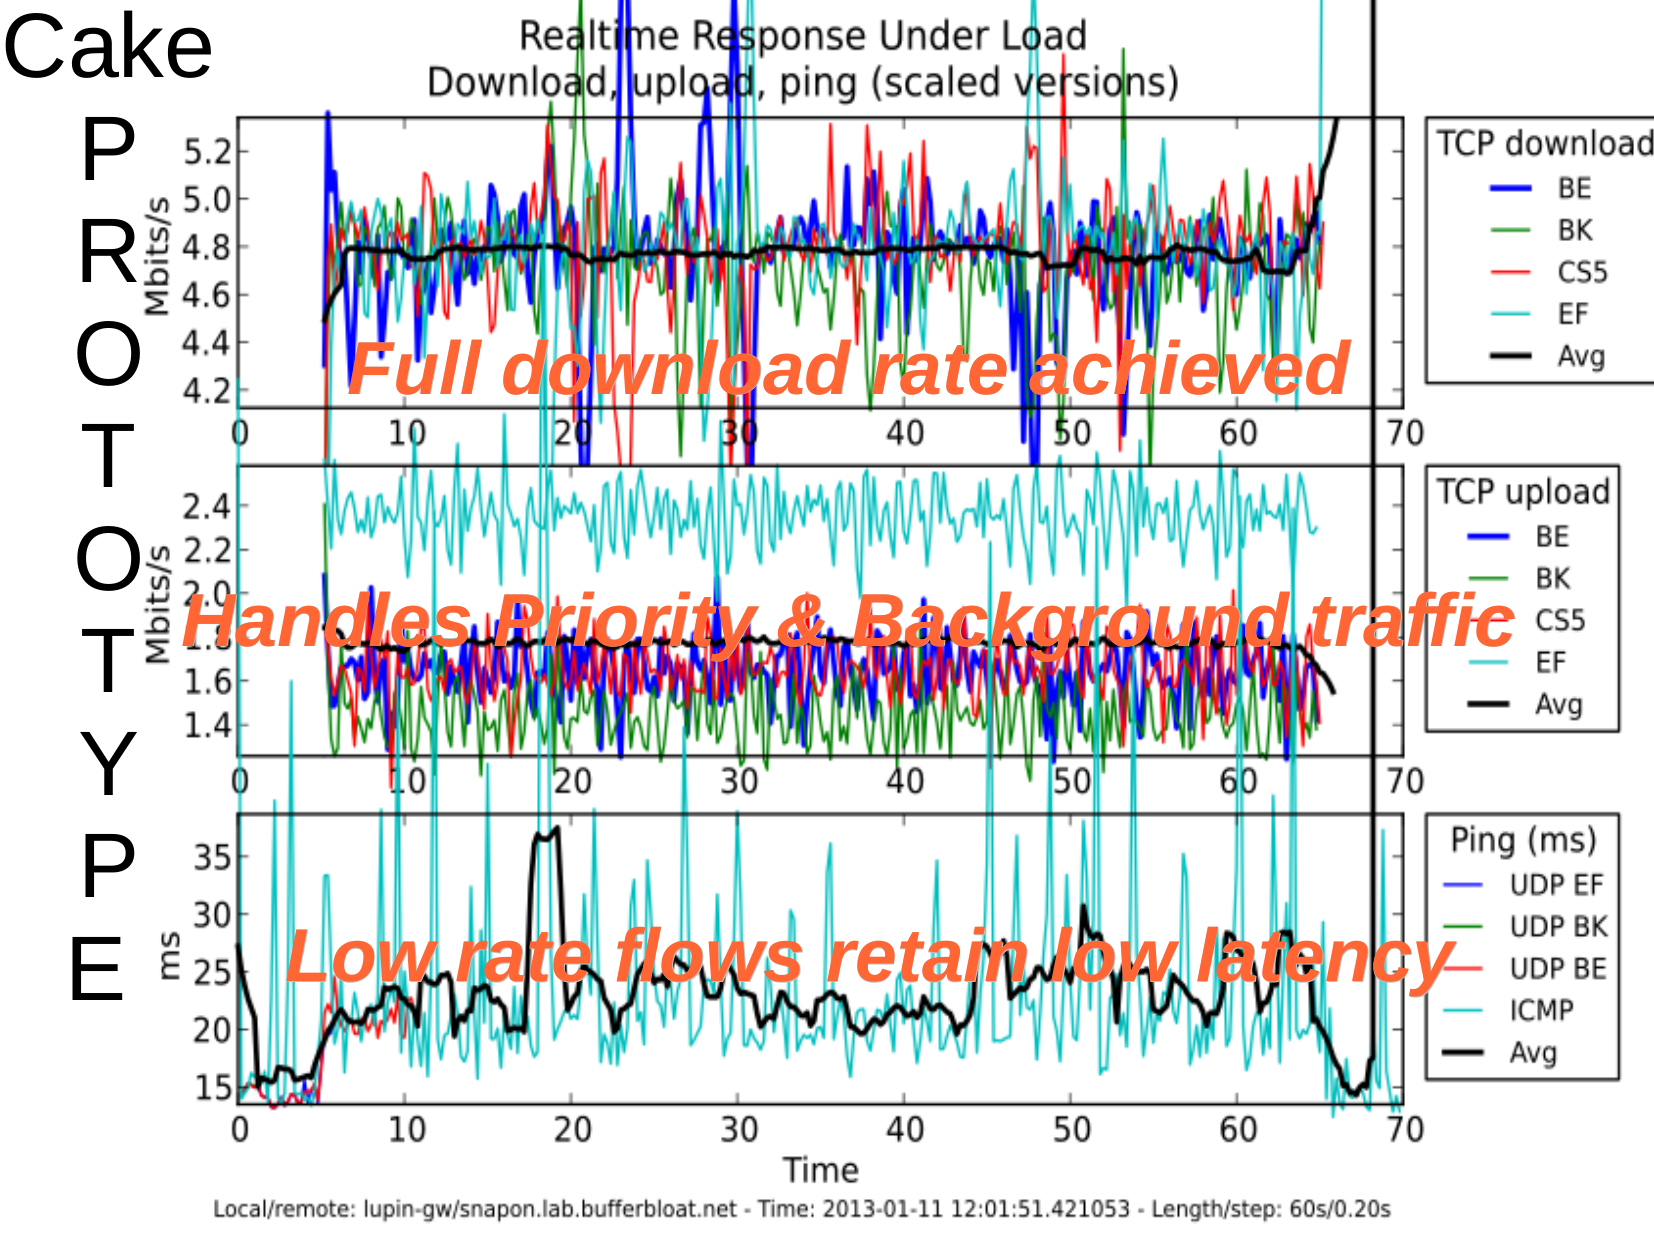

# Cake P R O T O T Y P E